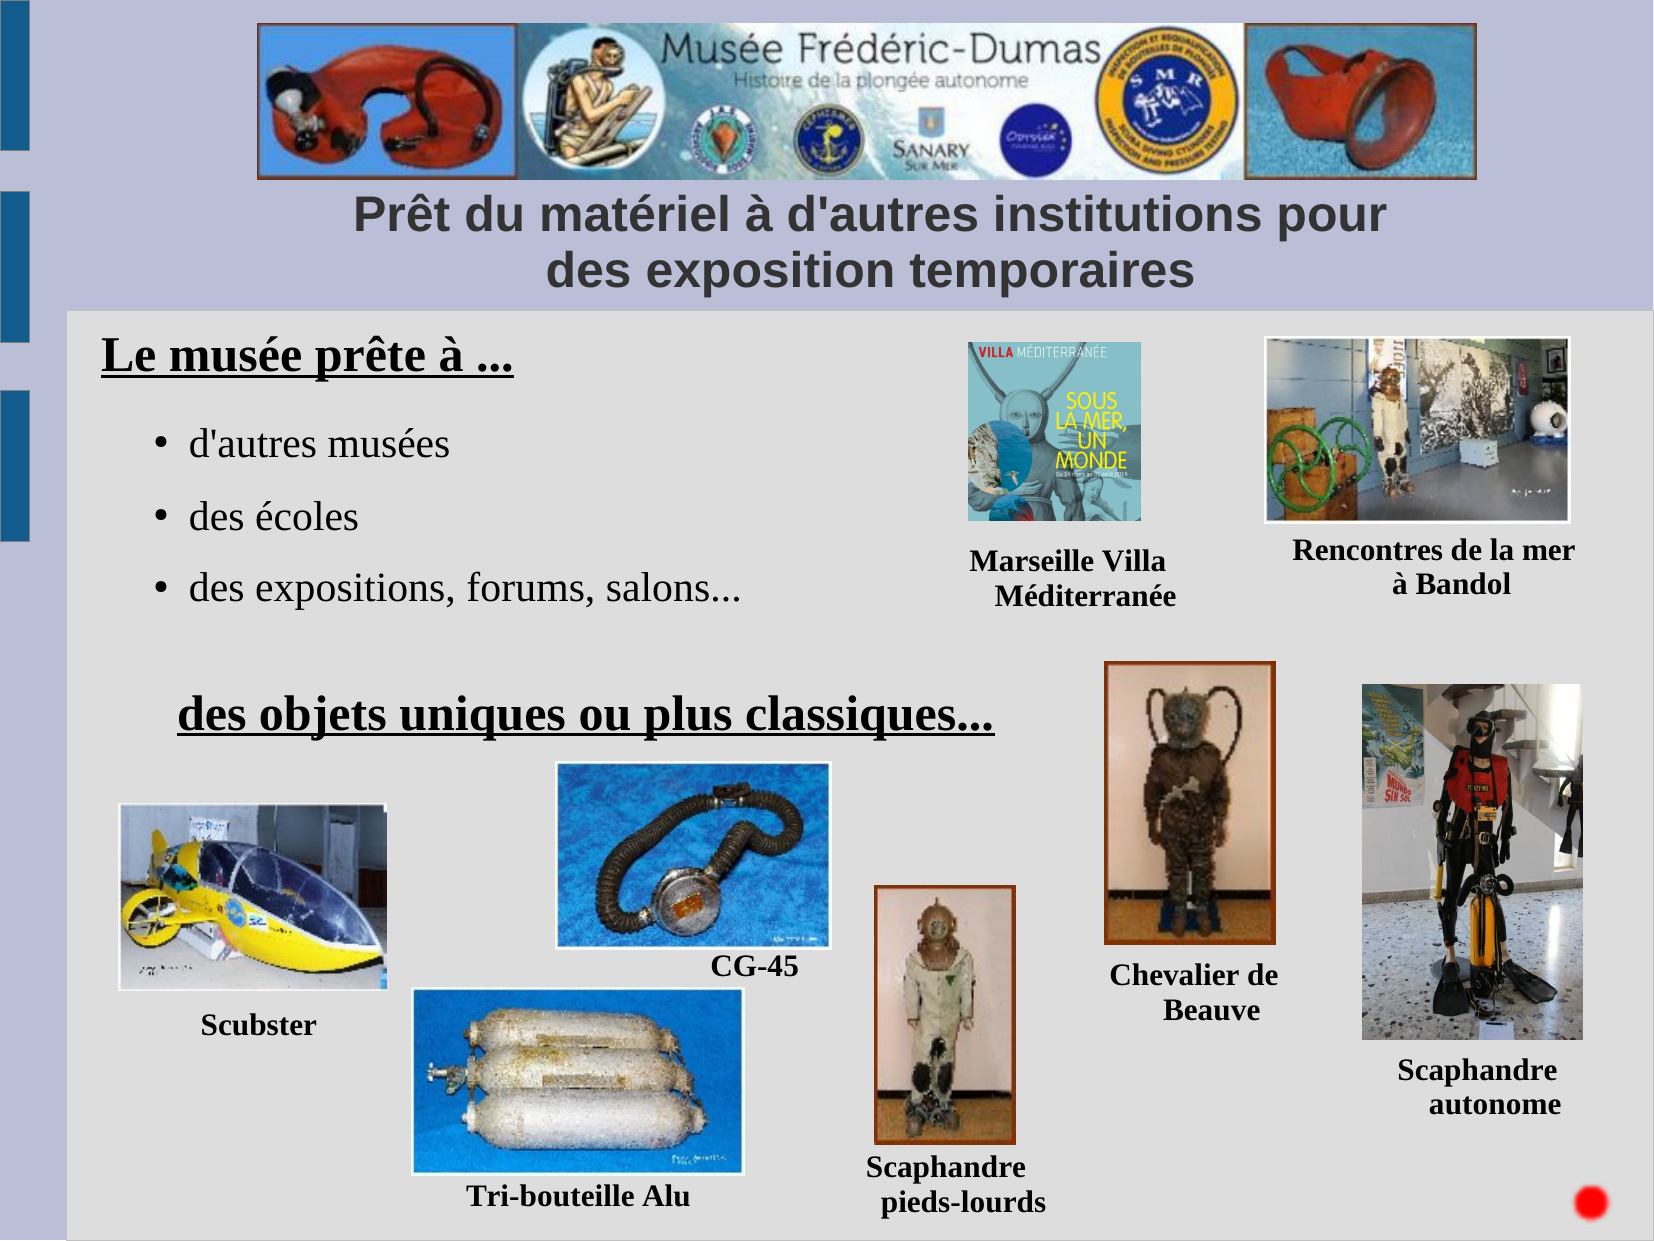

# Prêt du matériel à d'autres institutions pour des exposition temporaires
 Le musée prête à ...
d'autres musées
des écoles
Rencontres de la mer à Bandol
Marseille Villa Méditerranée
des expositions, forums, salons...
des objets uniques ou plus classiques...
CG-45
Chevalier de Beauve
Scubster
Scaphandre autonome
Scaphandre pieds-lourds
Tri-bouteille Alu